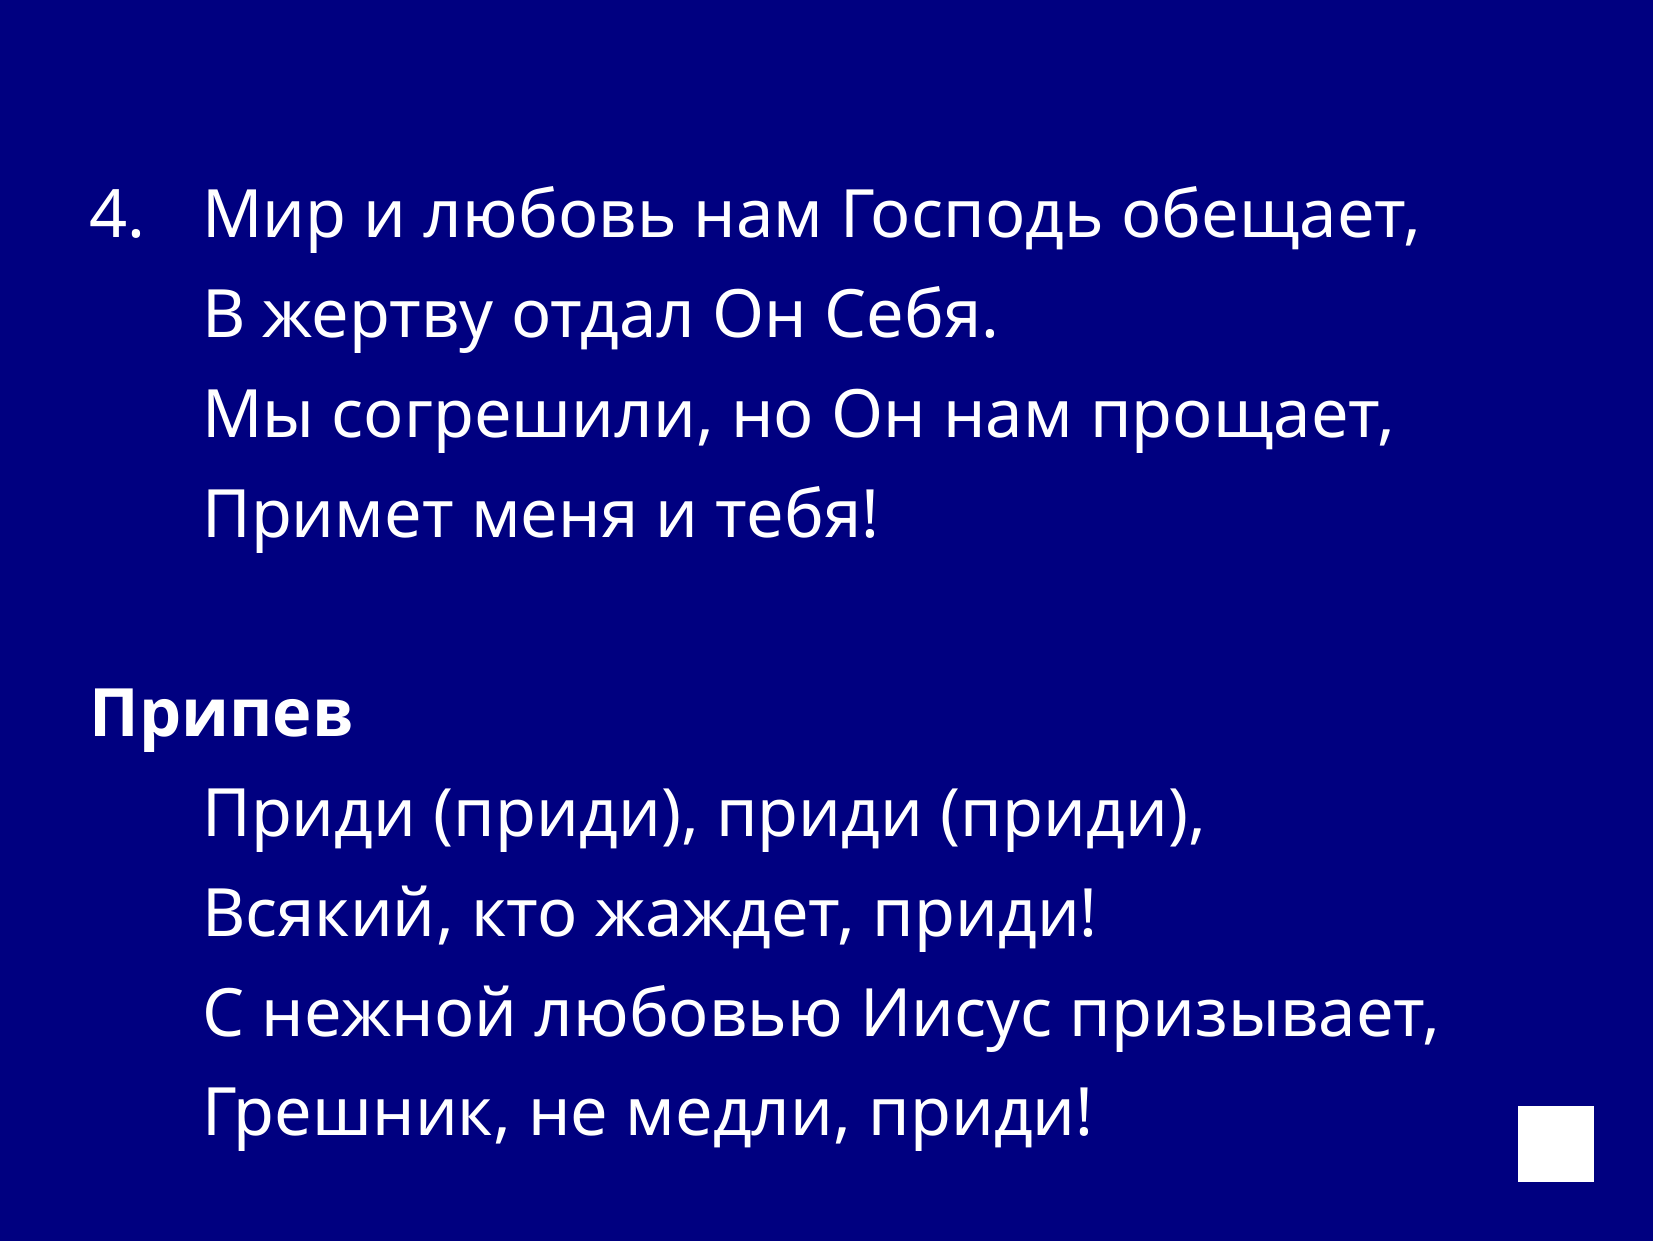

4.	Мир и любовь нам Господь обещает,
	В жертву отдал Он Себя.
	Мы согрешили, но Он нам прощает,
	Примет меня и тебя!
Припев
	Приди (приди), приди (приди),
	Всякий, кто жаждет, приди!
	С нежной любовью Иисус призывает,
	Грешник, не медли, приди!